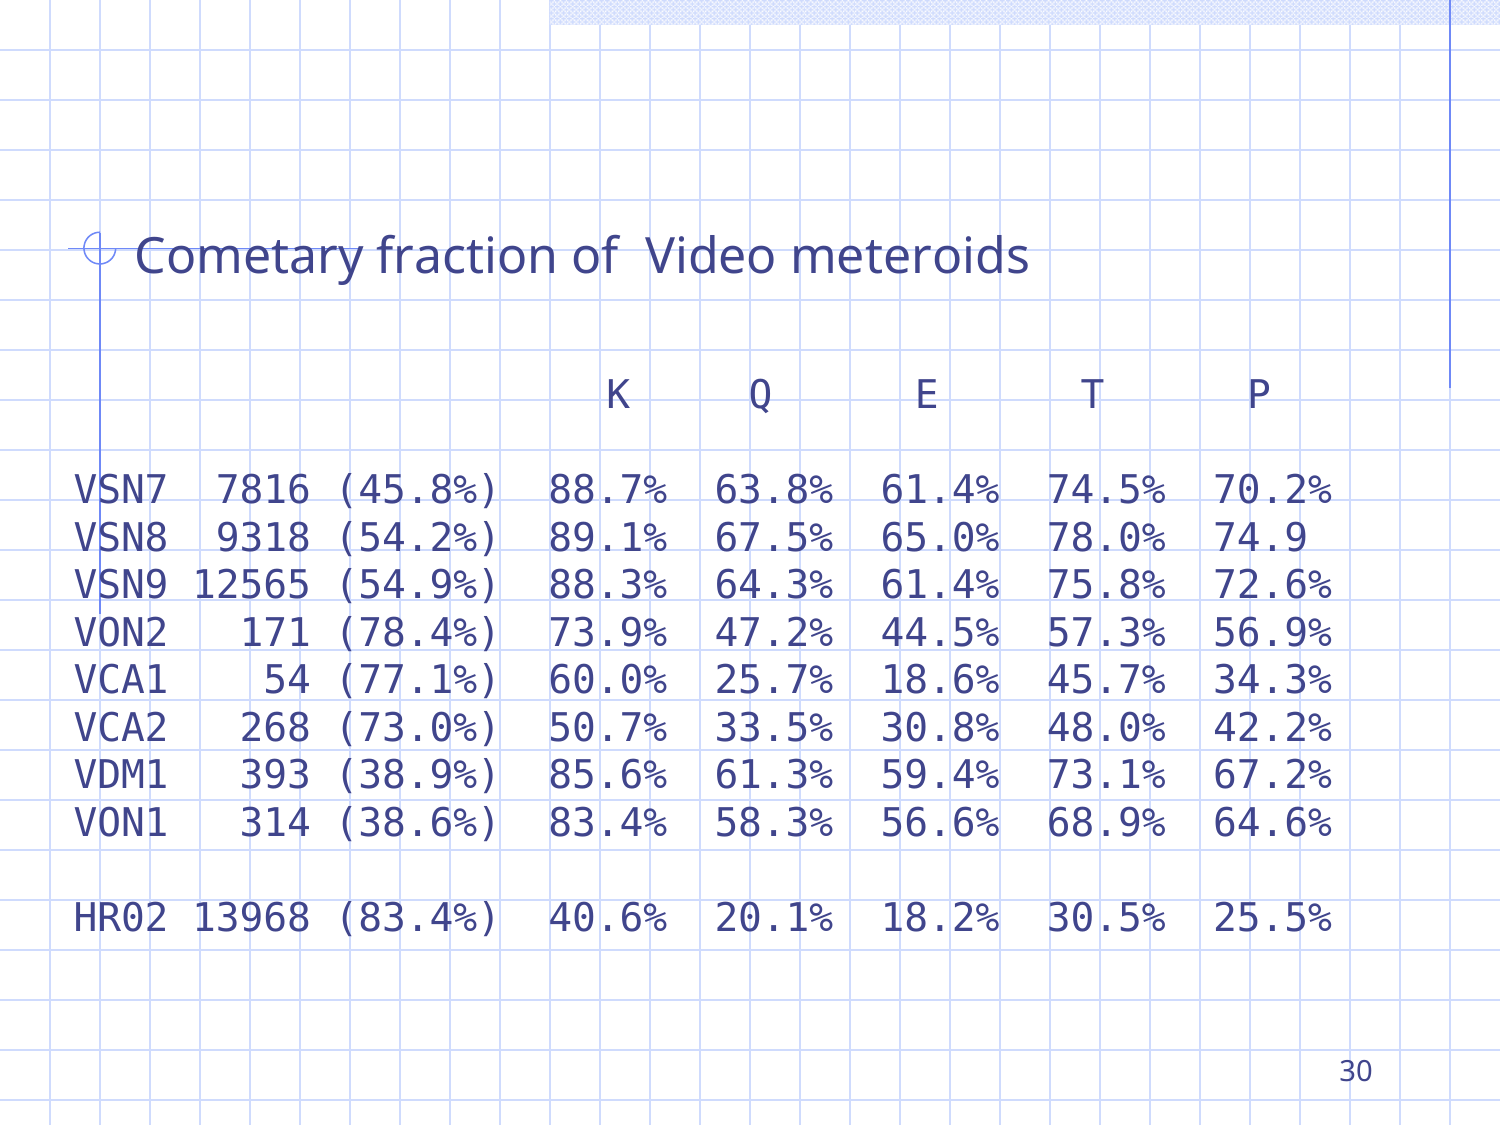

Cometary fraction of Video meteroids
 K Q E T P
VSN7 7816 (45.8%) 88.7% 63.8% 61.4% 74.5% 70.2%
VSN8 9318 (54.2%) 89.1% 67.5% 65.0% 78.0% 74.9
VSN9 12565 (54.9%) 88.3% 64.3% 61.4% 75.8% 72.6%
VON2 171 (78.4%) 73.9% 47.2% 44.5% 57.3% 56.9%
VCA1 54 (77.1%) 60.0% 25.7% 18.6% 45.7% 34.3%
VCA2 268 (73.0%) 50.7% 33.5% 30.8% 48.0% 42.2%
VDM1 393 (38.9%) 85.6% 61.3% 59.4% 73.1% 67.2%
VON1 314 (38.6%) 83.4% 58.3% 56.6% 68.9% 64.6%
HR02 13968 (83.4%) 40.6% 20.1% 18.2% 30.5% 25.5%
30